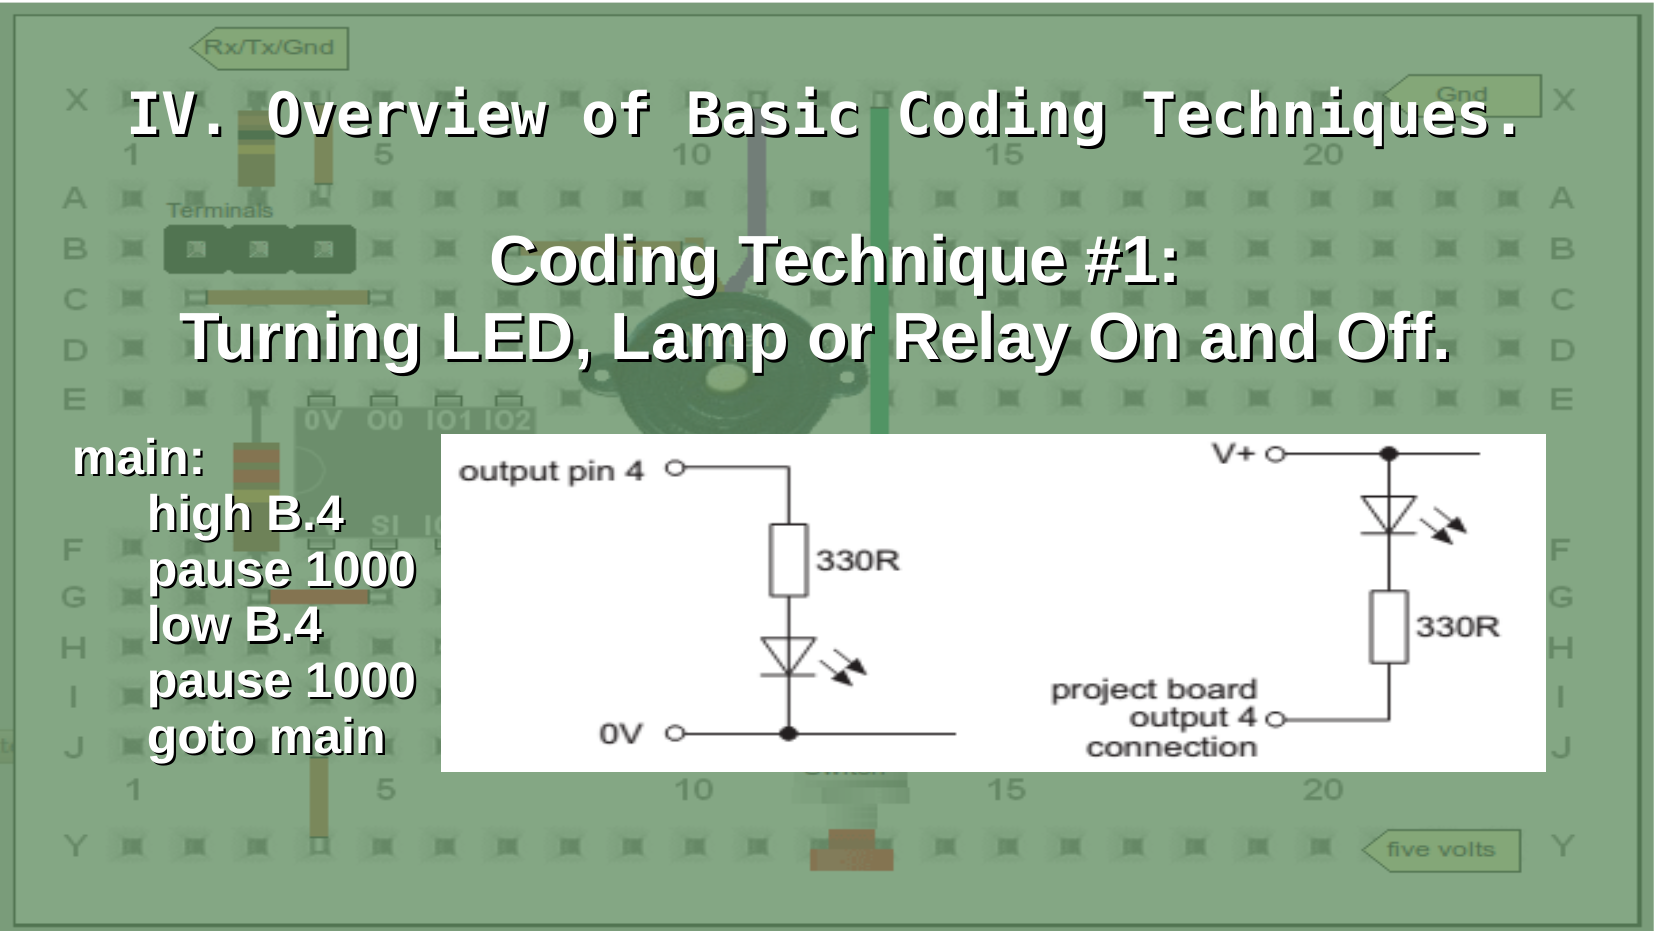

# IV. Overview of Basic Coding Techniques.
 Coding Technique #1:
Turning LED, Lamp or Relay On and Off.
main:
	high B.4
	pause 1000
	low B.4
	pause 1000
	goto main